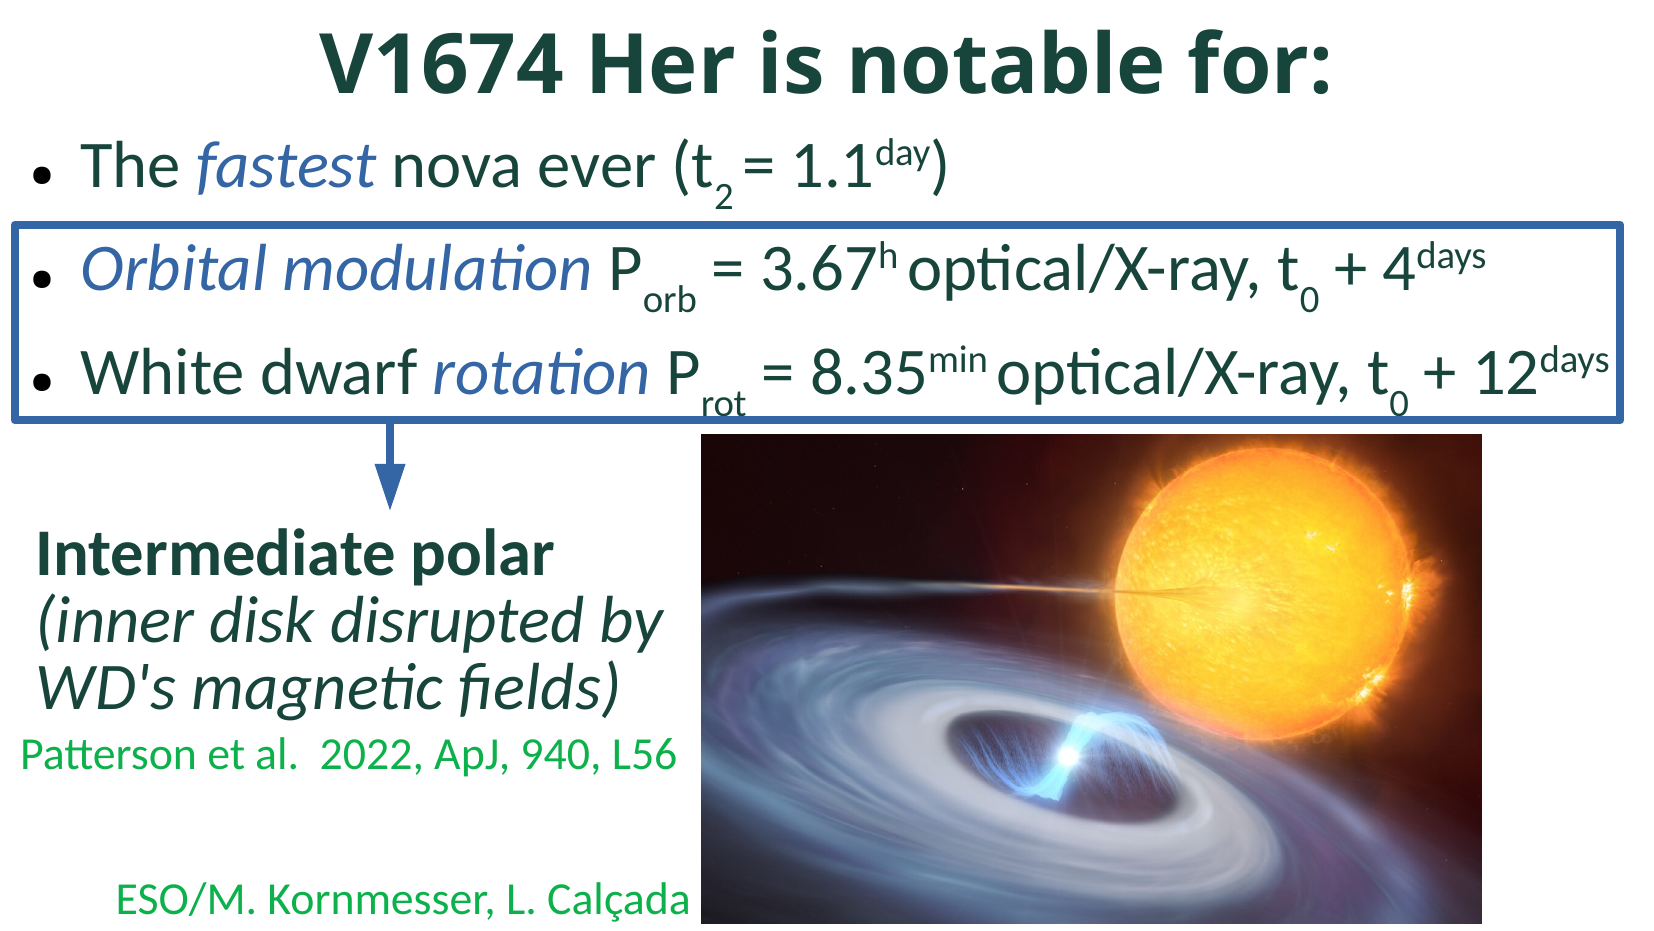

# V1674 Her is notable for:
 The fastest nova ever (t2 = 1.1day)
 Orbital modulation Porb = 3.67h optical/X-ray, t0 + 4days
 White dwarf rotation Prot = 8.35min optical/X-ray, t0 + 12days
Intermediate polar
(inner disk disrupted by WD's magnetic fields)
Patterson et al. 2022, ApJ, 940, L56
ESO/M. Kornmesser, L. Calçada